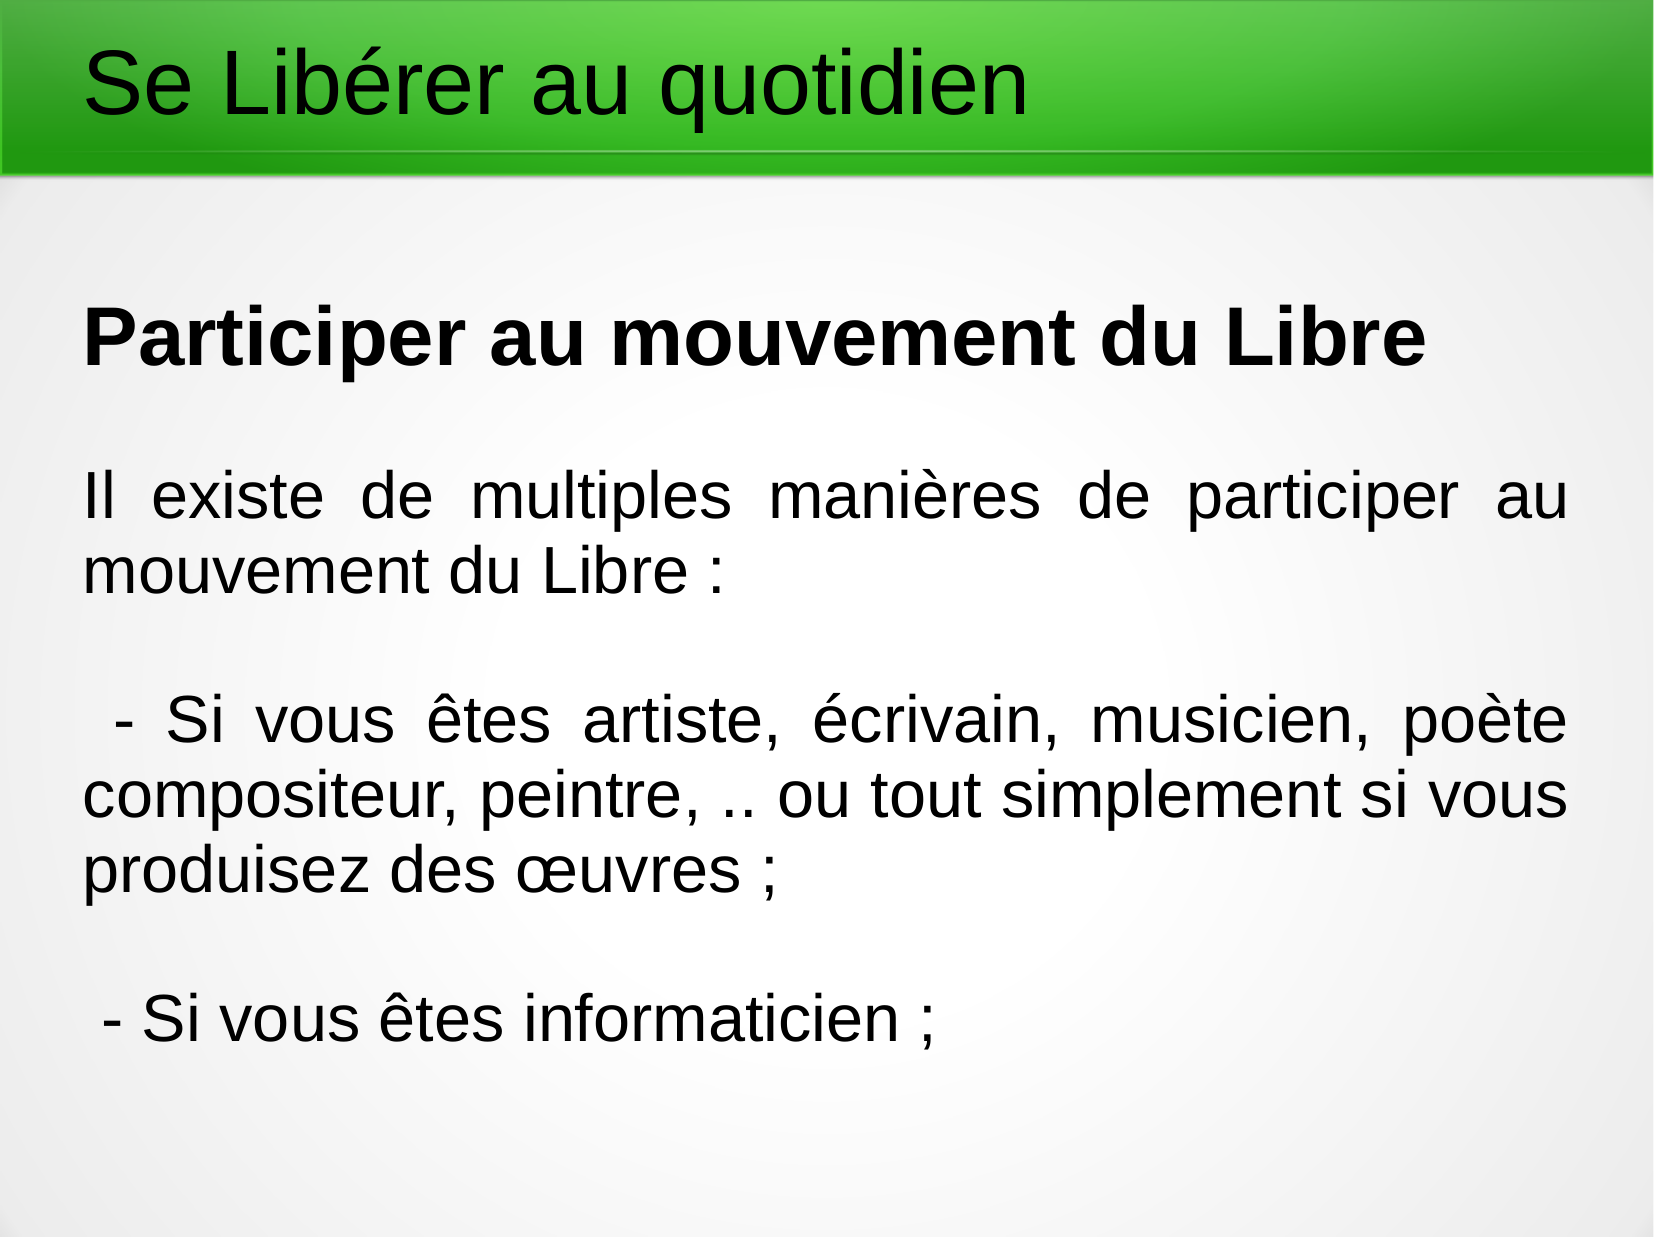

# Se Libérer au quotidien
Participer au mouvement du Libre
Il existe de multiples manières de participer au mouvement du Libre :
 - Si vous êtes artiste, écrivain, musicien, poète compositeur, peintre, .. ou tout simplement si vous produisez des œuvres ;
 - Si vous êtes informaticien ;